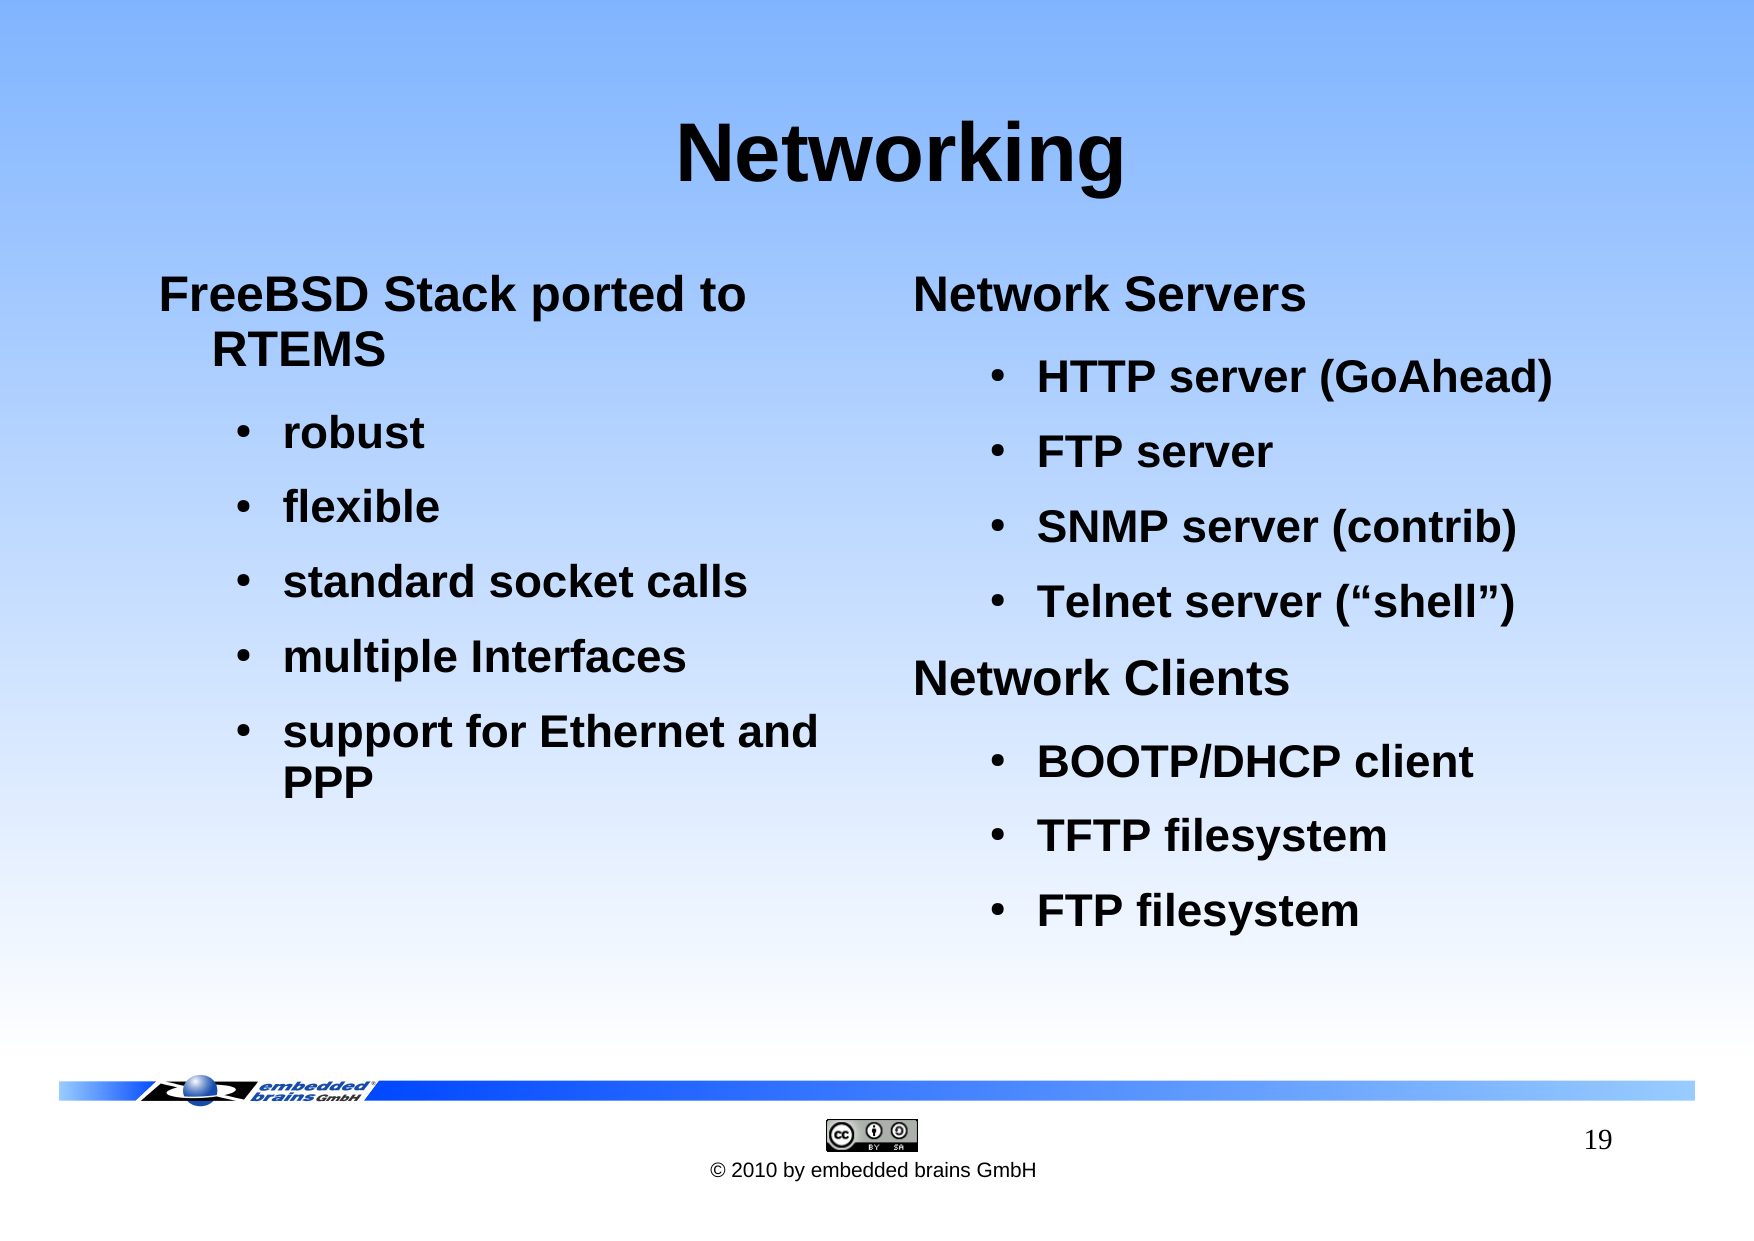

# Networking
FreeBSD Stack ported to RTEMS
robust
flexible
standard socket calls
multiple Interfaces
support for Ethernet and PPP
Network Servers
HTTP server (GoAhead)
FTP server
SNMP server (contrib)
Telnet server (“shell”)
Network Clients
BOOTP/DHCP client
TFTP filesystem
FTP filesystem
19